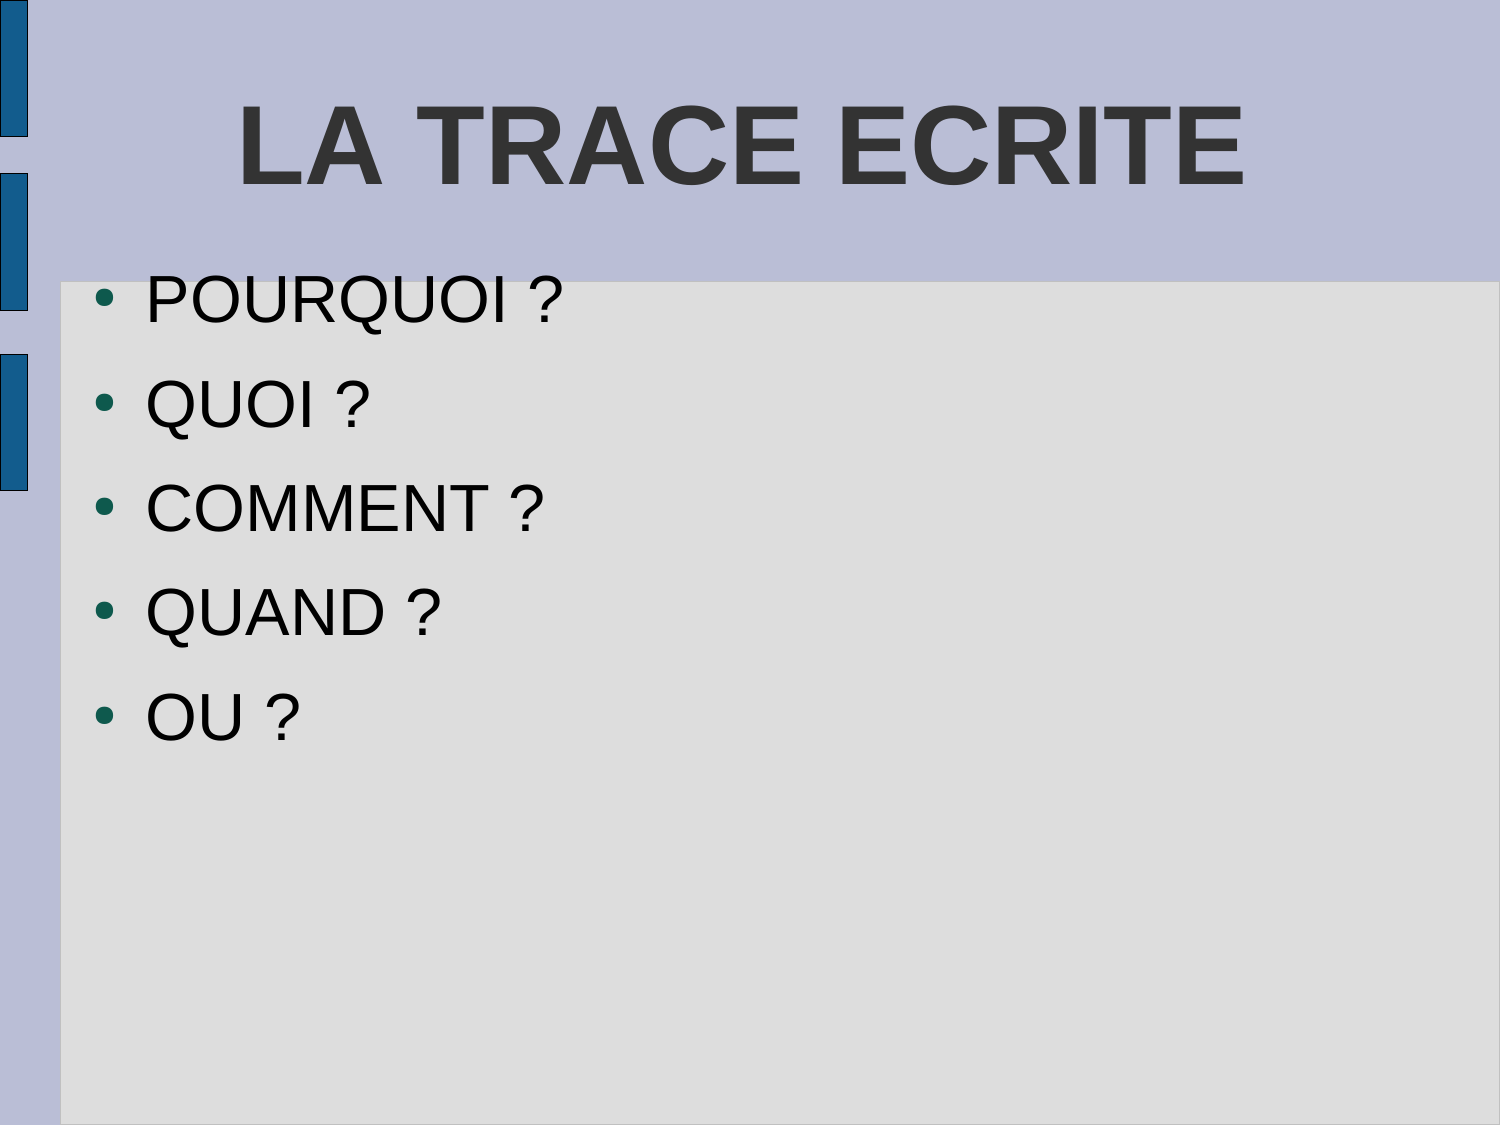

# LA TRACE ECRITE
POURQUOI ?
QUOI ?
COMMENT ?
QUAND ?
OU ?